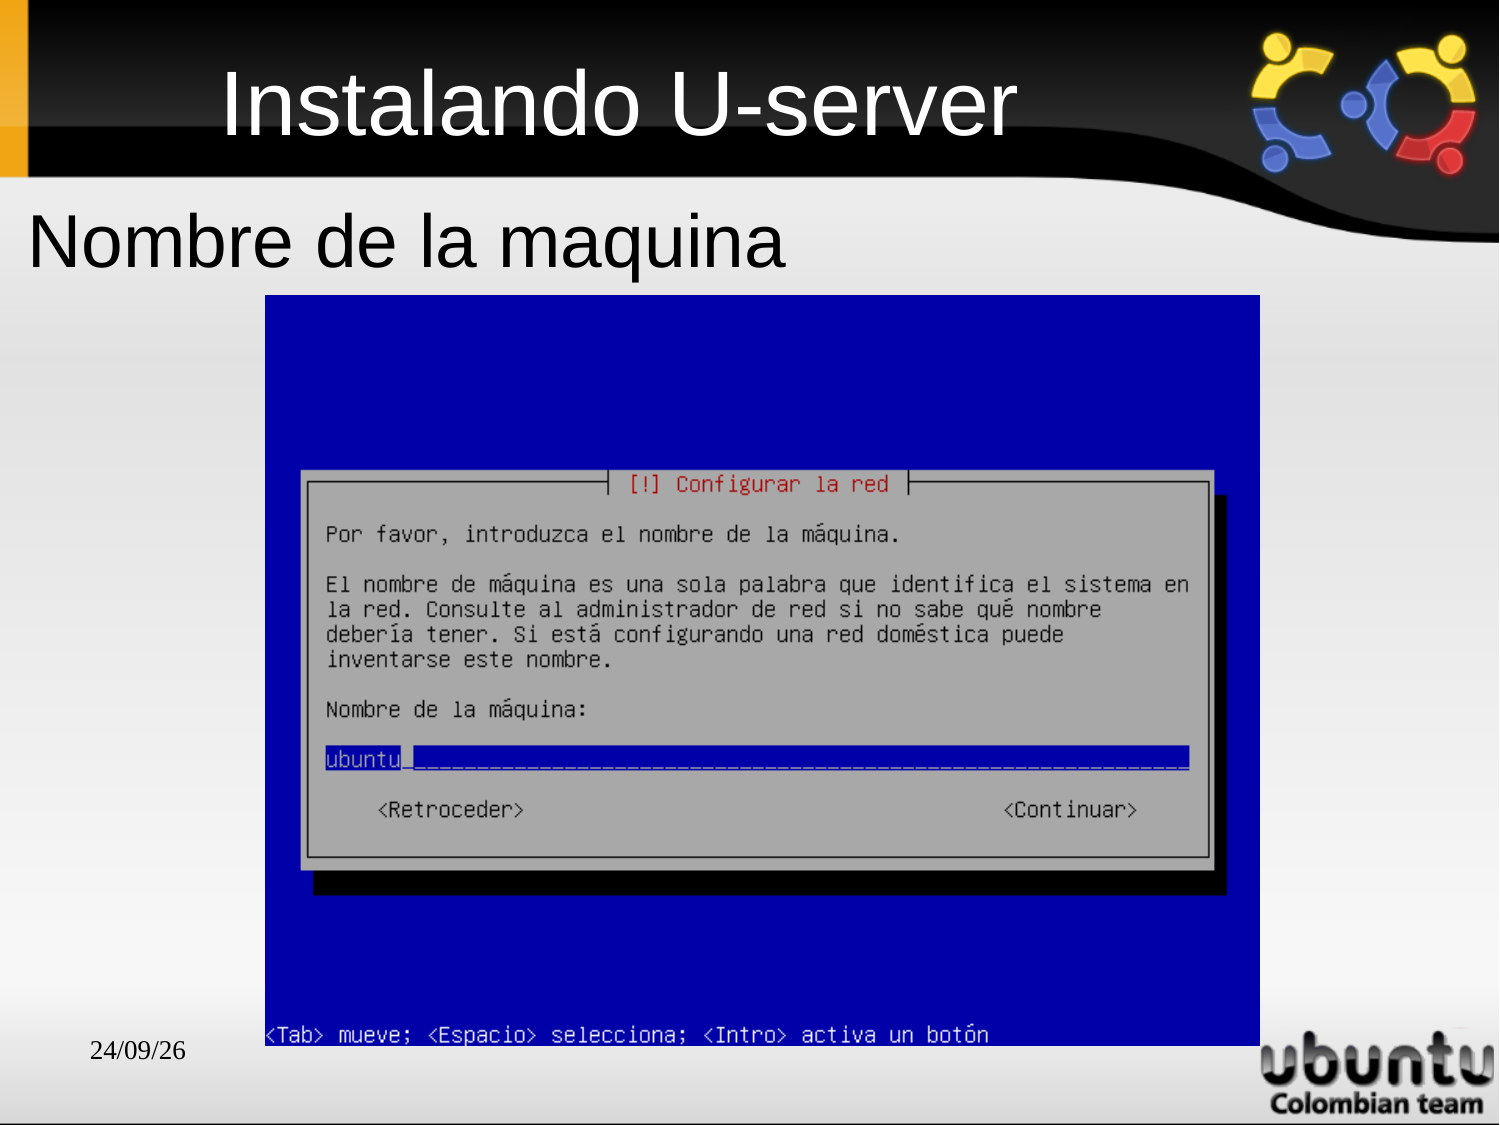

Instalando U-server
# Nombre de la maquina